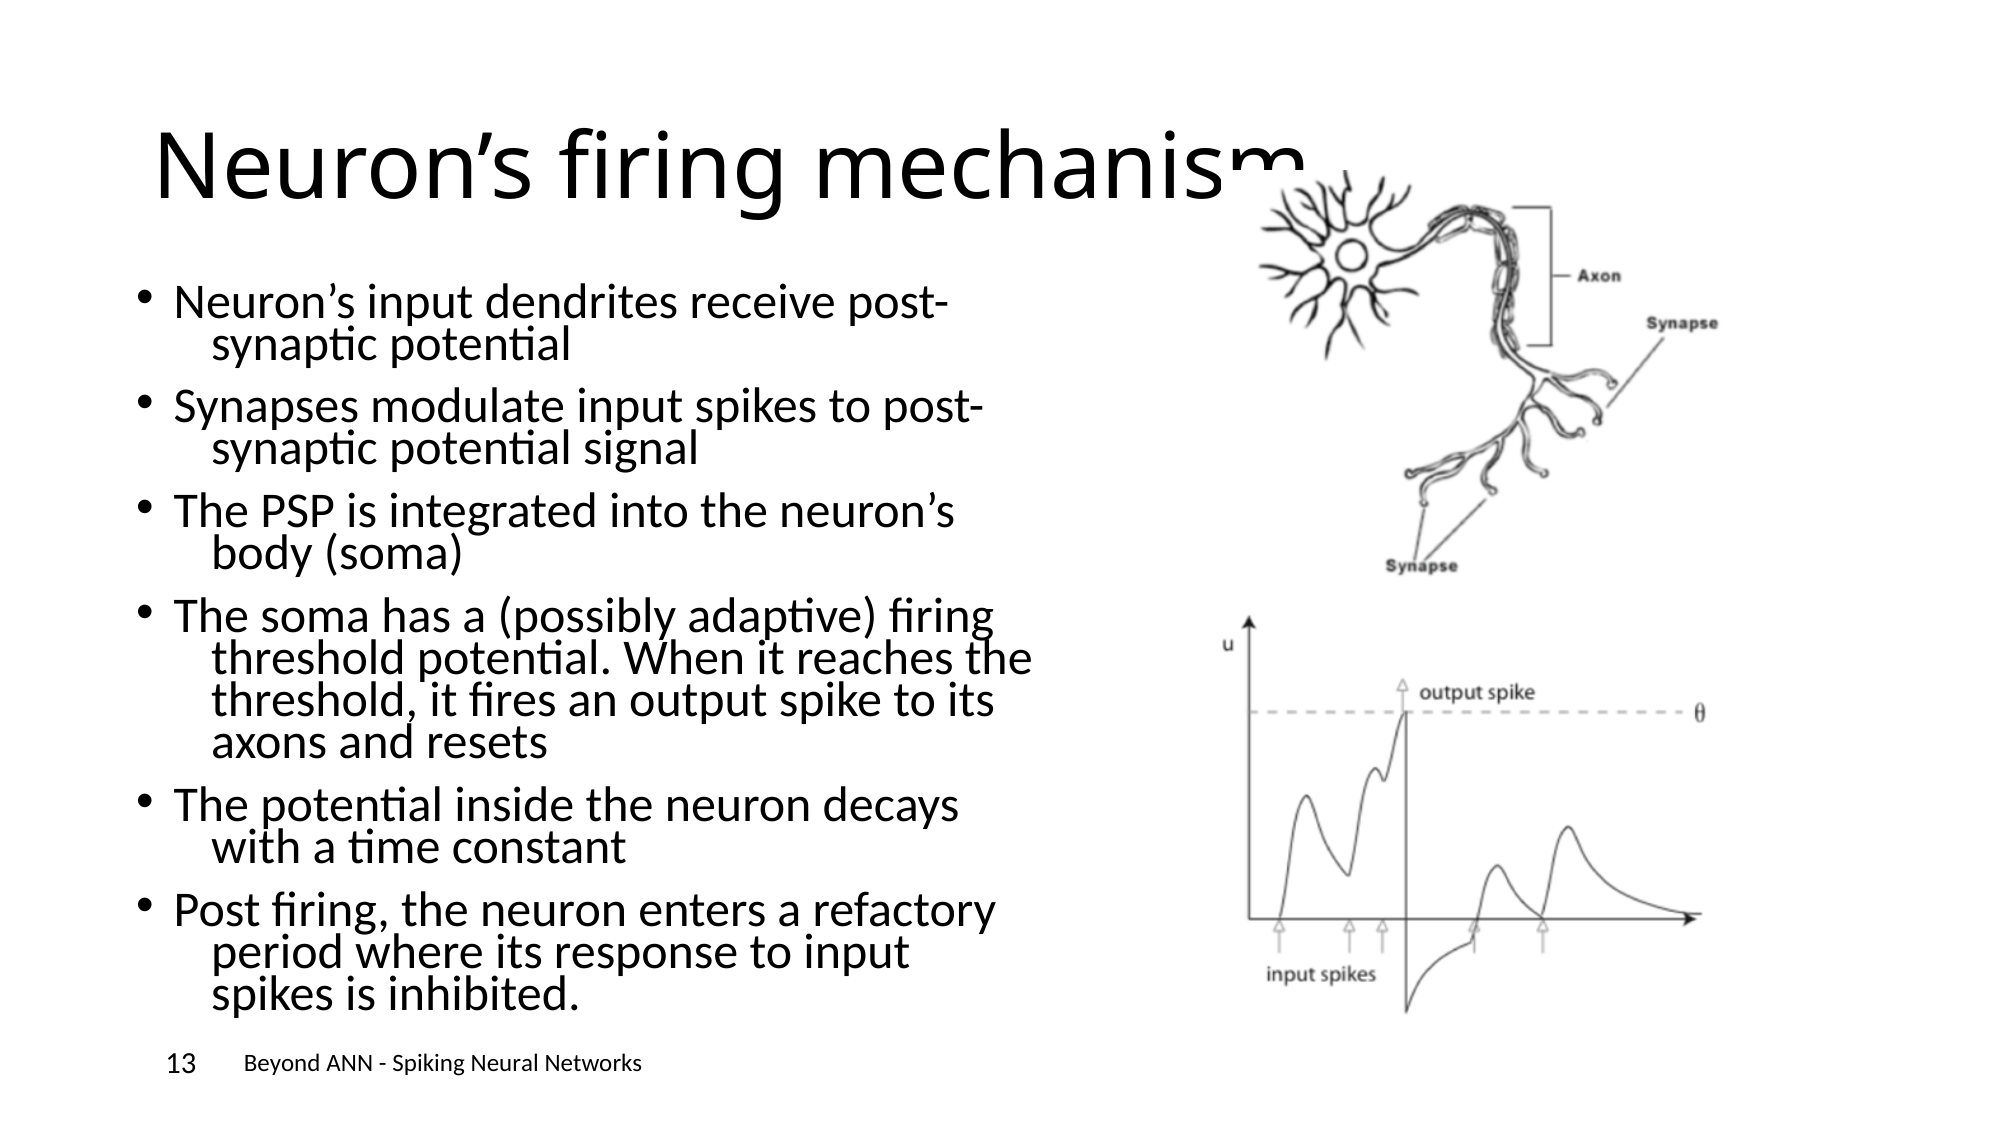

# Neuron’s firing mechanism
Neuron’s input dendrites receive post-synaptic potential
Synapses modulate input spikes to post-synaptic potential signal
The PSP is integrated into the neuron’s body (soma)
The soma has a (possibly adaptive) firing threshold potential. When it reaches the threshold, it fires an output spike to its axons and resets
The potential inside the neuron decays with a time constant
Post firing, the neuron enters a refactory period where its response to input spikes is inhibited.
Beyond ANN - Spiking Neural Networks
12